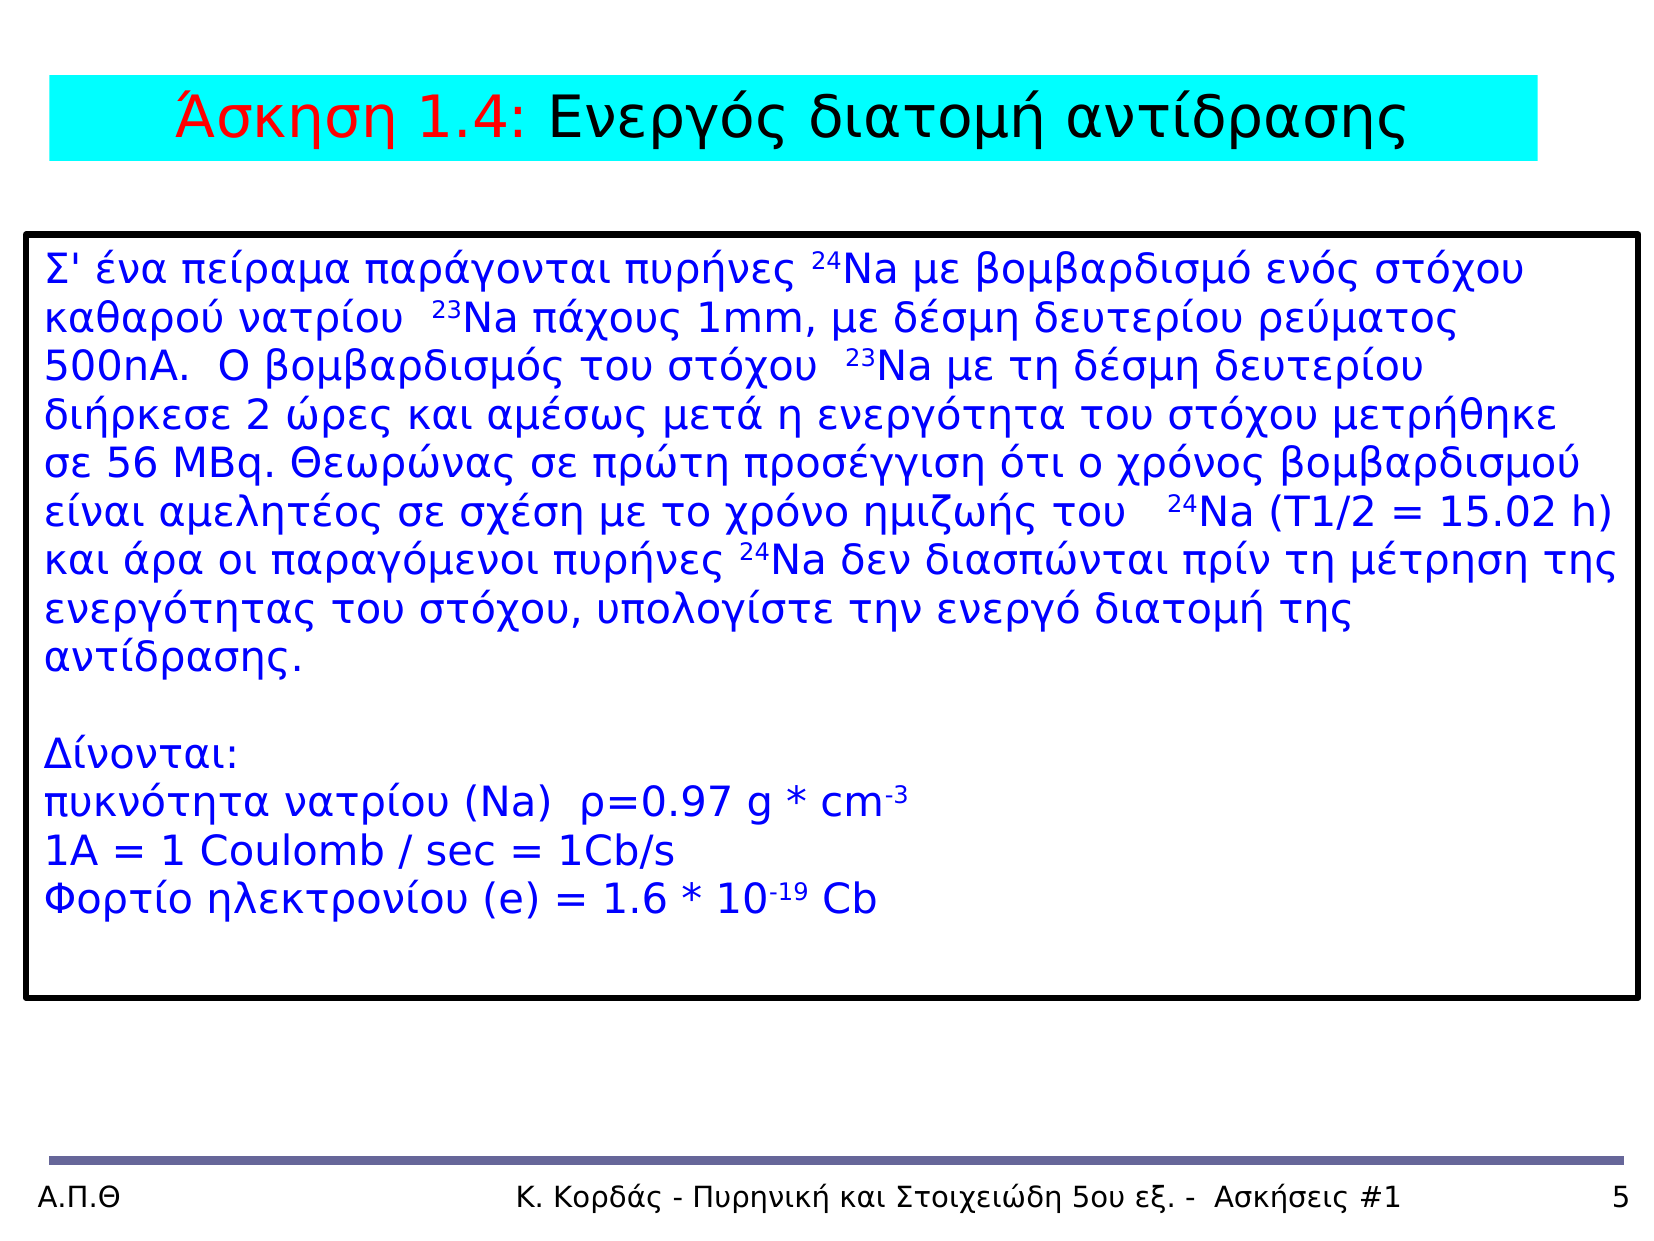

# Άσκηση 1.4: Ενεργός διατομή αντίδρασης
Σ' ένα πείραμα παράγονται πυρήνες 24Na με βομβαρδισμό ενός στόχου καθαρού νατρίου 23Na πάχους 1mm, με δέσμη δευτερίου ρεύματος 500nA. Ο βομβαρδισμός του στόχου 23Na με τη δέσμη δευτερίου διήρκεσε 2 ώρες και αμέσως μετά η ενεργότητα του στόχου μετρήθηκε σε 56 MΒq. Θεωρώνας σε πρώτη προσέγγιση ότι ο χρόνος βομβαρδισμού είναι αμελητέος σε σχέση με το χρόνο ημιζωής του 24Na (Τ1/2 = 15.02 h) και άρα οι παραγόμενοι πυρήνες 24Na δεν διασπώνται πρίν τη μέτρηση της ενεργότητας του στόχου, υπολογίστε την ενεργό διατομή της αντίδρασης.
Δίνoνται:
πυκνότητα νατρίου (Na) ρ=0.97 g * cm-3
1Α = 1 Coulomb / sec = 1Cb/s
Φορτίο ηλεκτρονίου (e) = 1.6 * 10-19 Cb
Α.Π.Θ
Κ. Κορδάς - Πυρηνική και Στοιχειώδη 5ου εξ. - Ασκήσεις #1
5